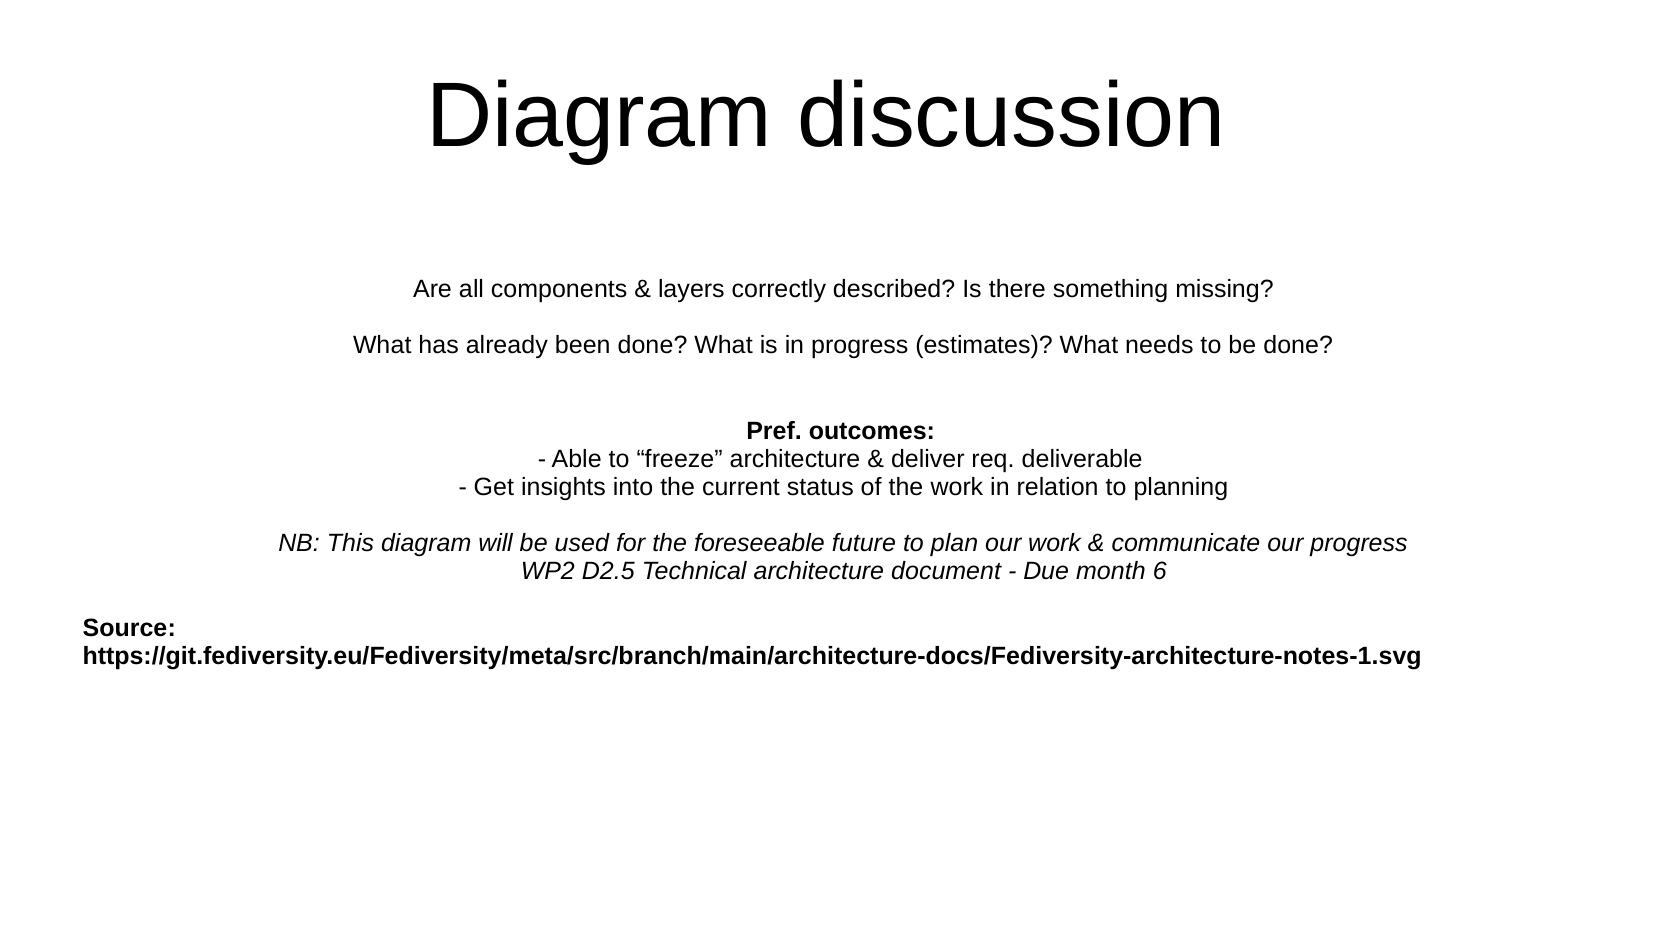

# Diagram discussion
Are all components & layers correctly described? Is there something missing?
What has already been done? What is in progress (estimates)? What needs to be done?
Pref. outcomes:
- Able to “freeze” architecture & deliver req. deliverable
- Get insights into the current status of the work in relation to planning
NB: This diagram will be used for the foreseeable future to plan our work & communicate our progress
WP2 D2.5 Technical architecture document - Due month 6
Source:
https://git.fediversity.eu/Fediversity/meta/src/branch/main/architecture-docs/Fediversity-architecture-notes-1.svg